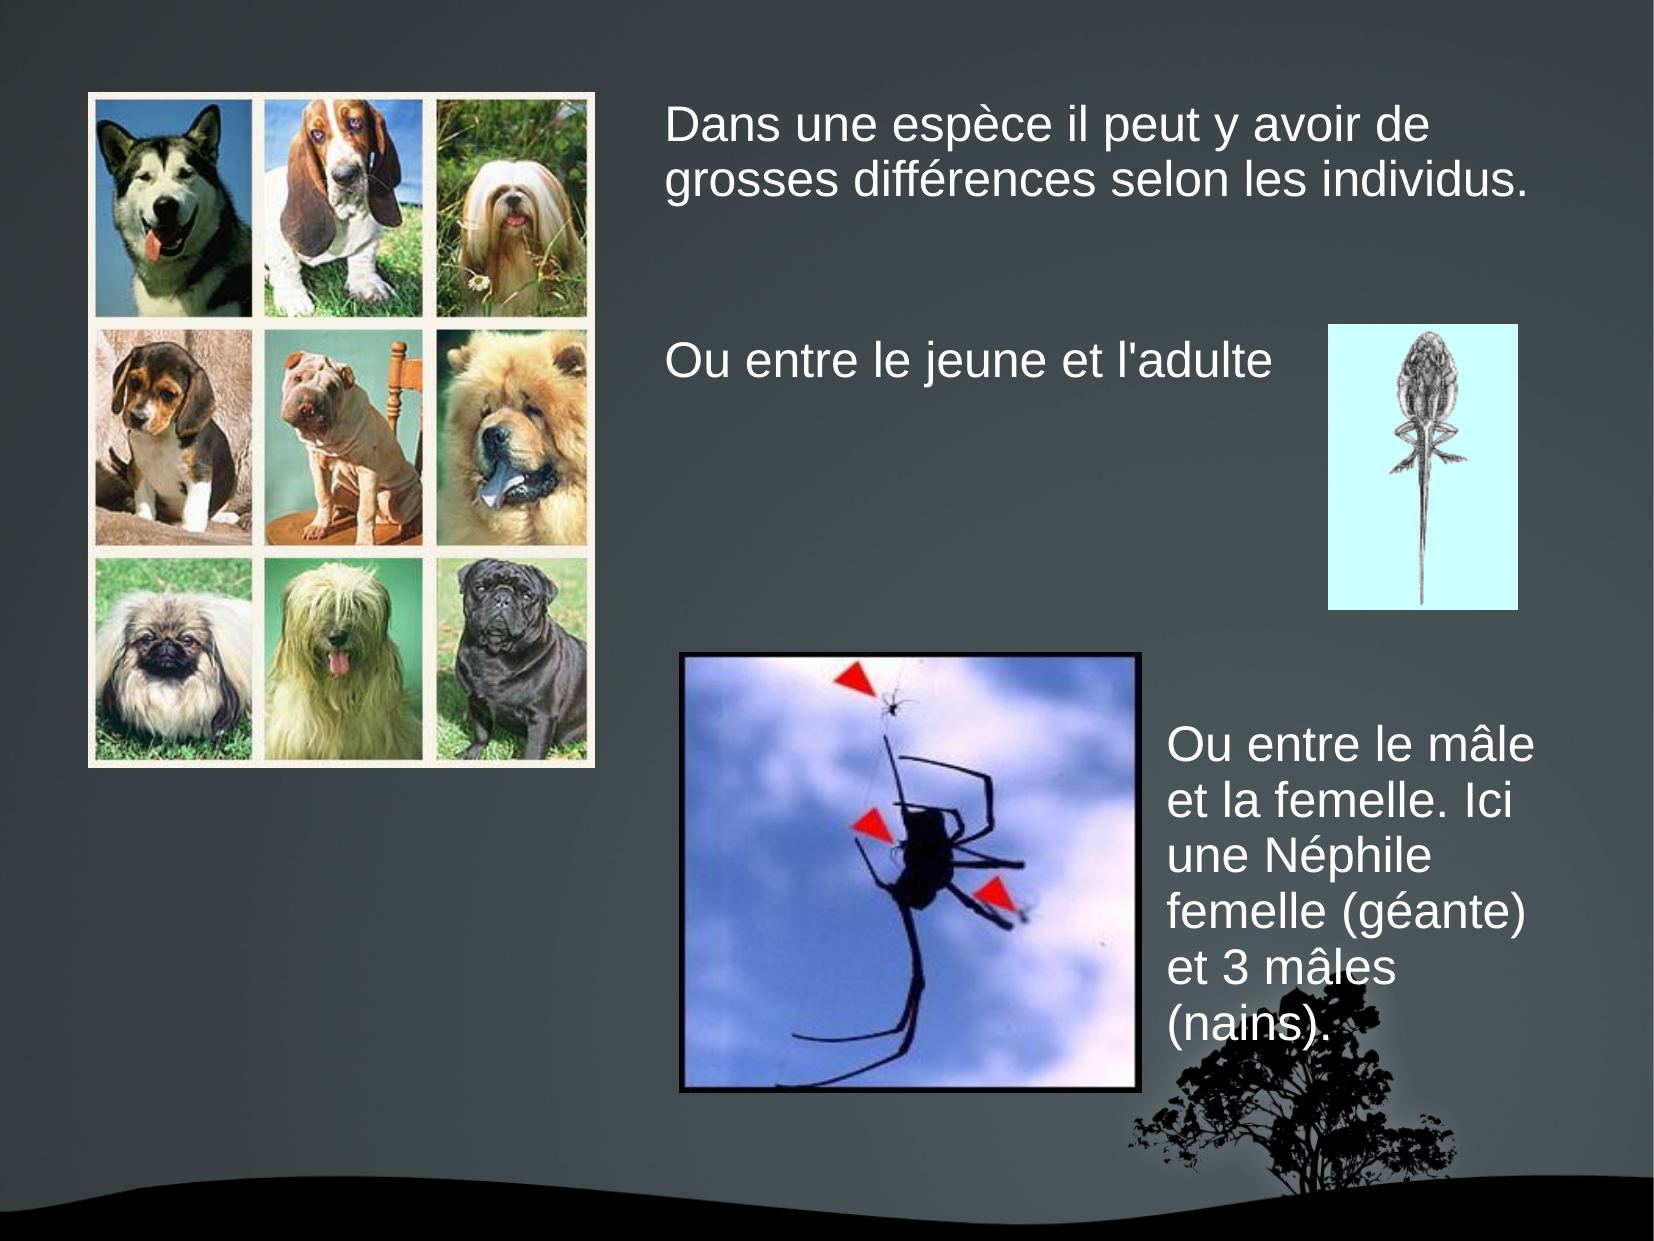

Dans une espèce il peut y avoir de grosses différences selon les individus.
Ou entre le jeune et l'adulte
Ou entre le mâle et la femelle. Ici une Néphile femelle (géante) et 3 mâles (nains).